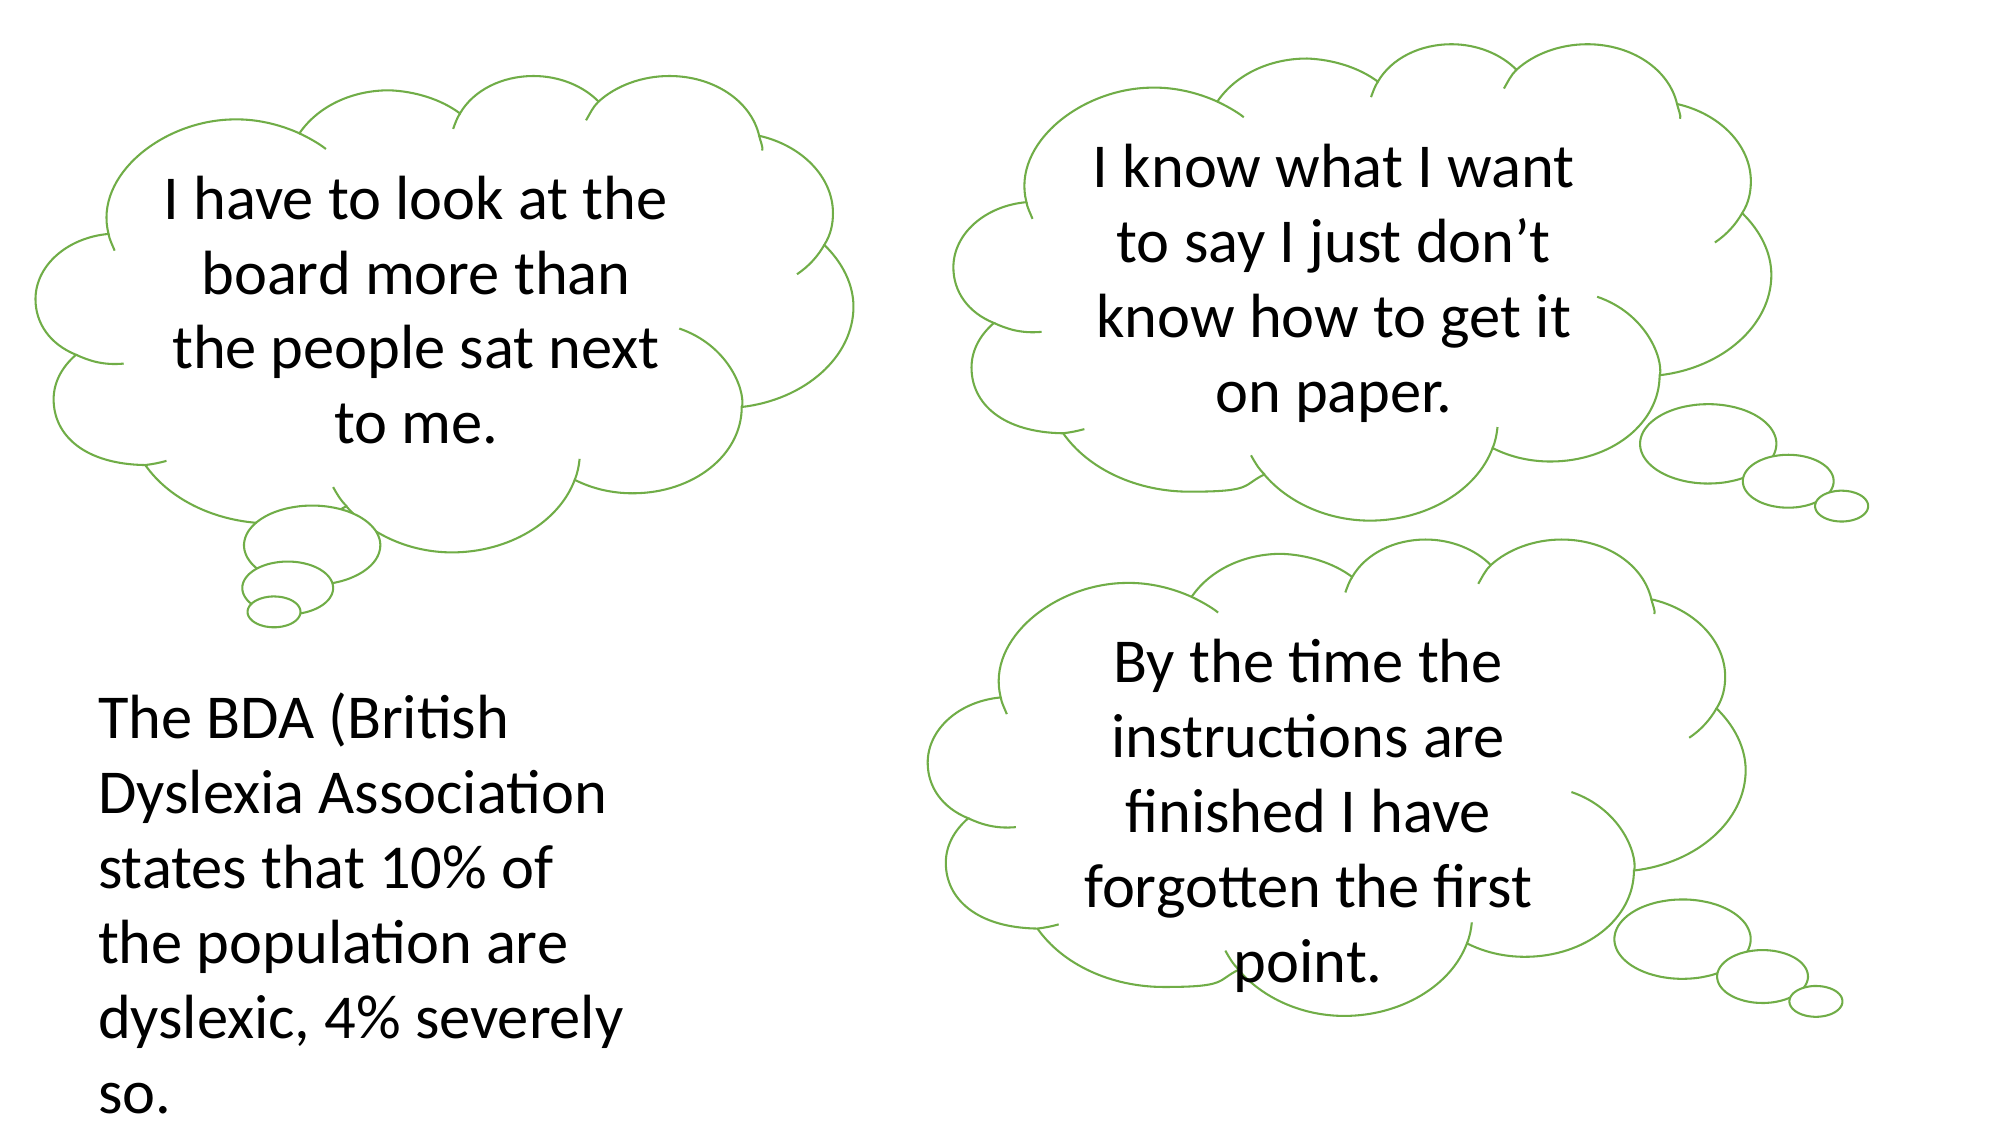

I know what I want to say I just don’t know how to get it on paper.
I have to look at the board more than the people sat next to me.
By the time the instructions are finished I have forgotten the first point.
The BDA (British Dyslexia Association states that 10% of the population are dyslexic, 4% severely so.